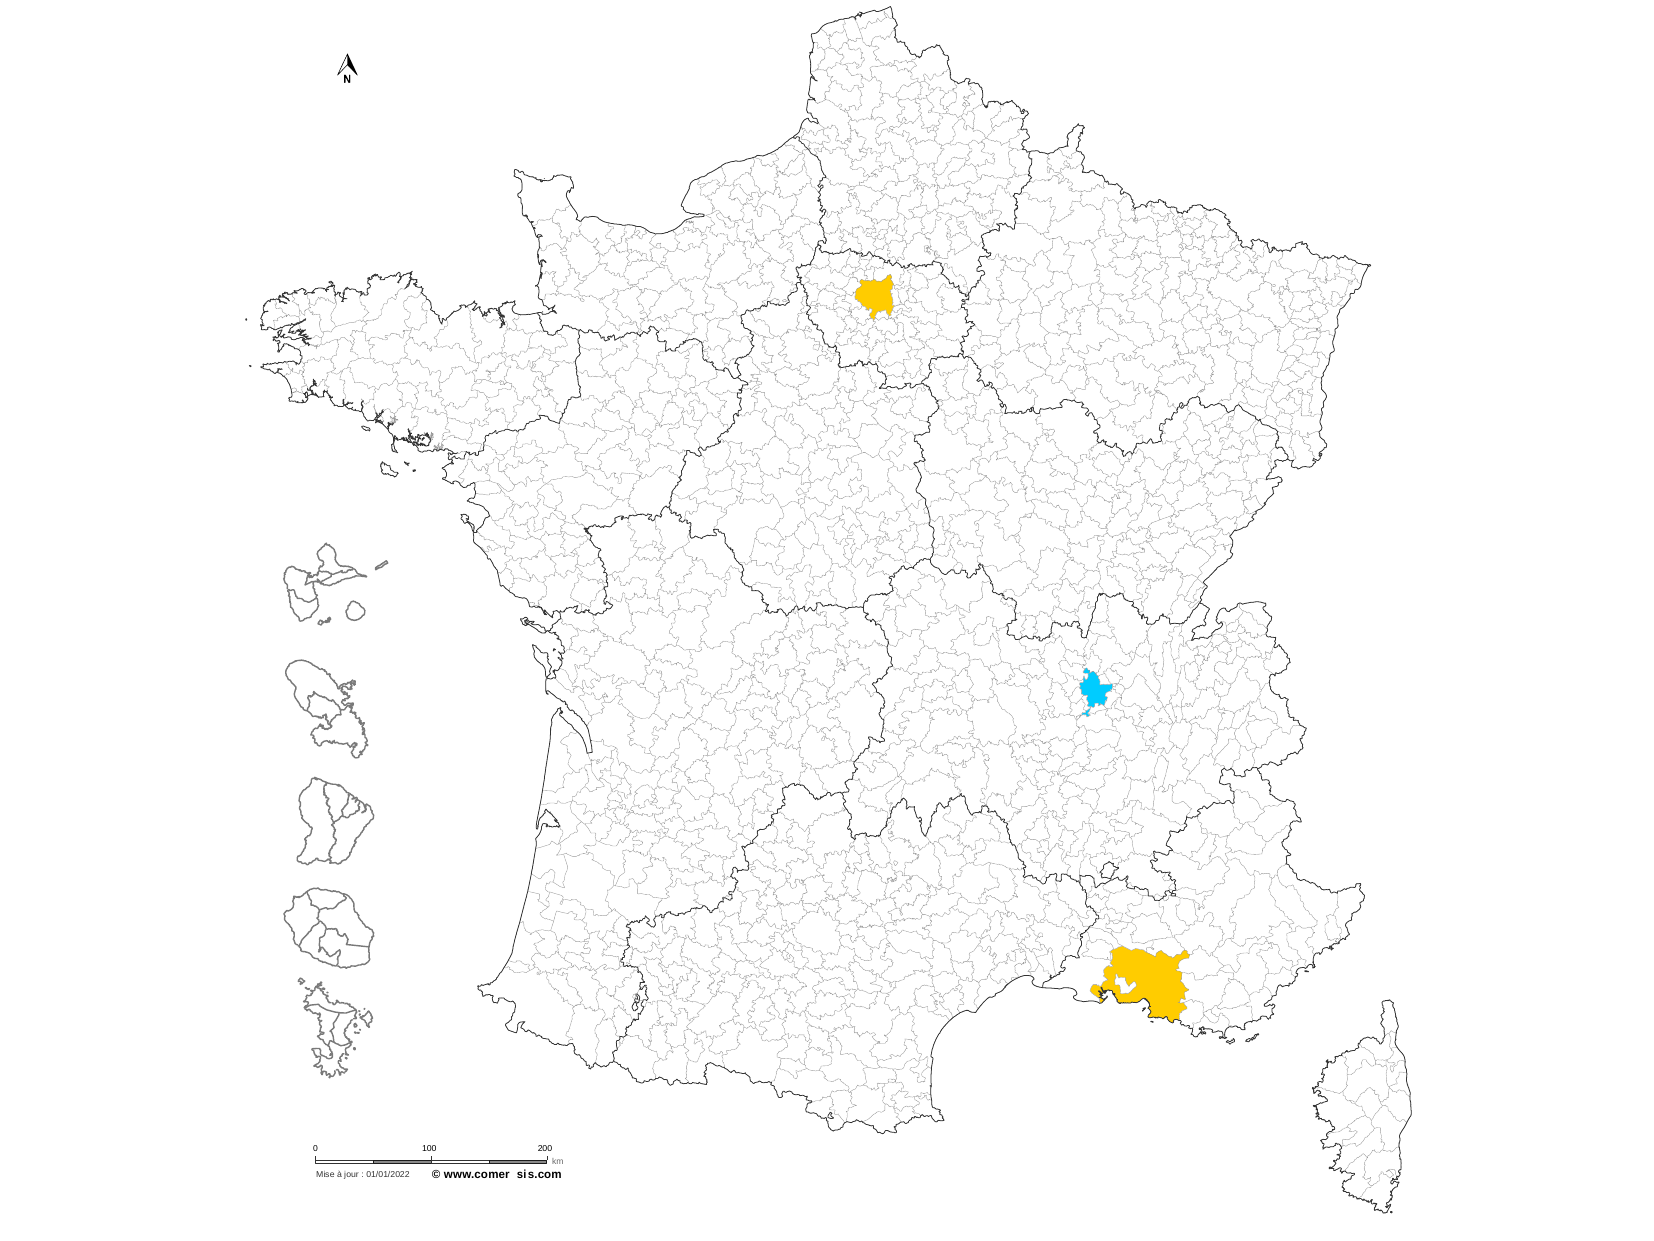

0
100
200
km
© www.comer
s
i
s.com
Mise à jour : 01/01/2022